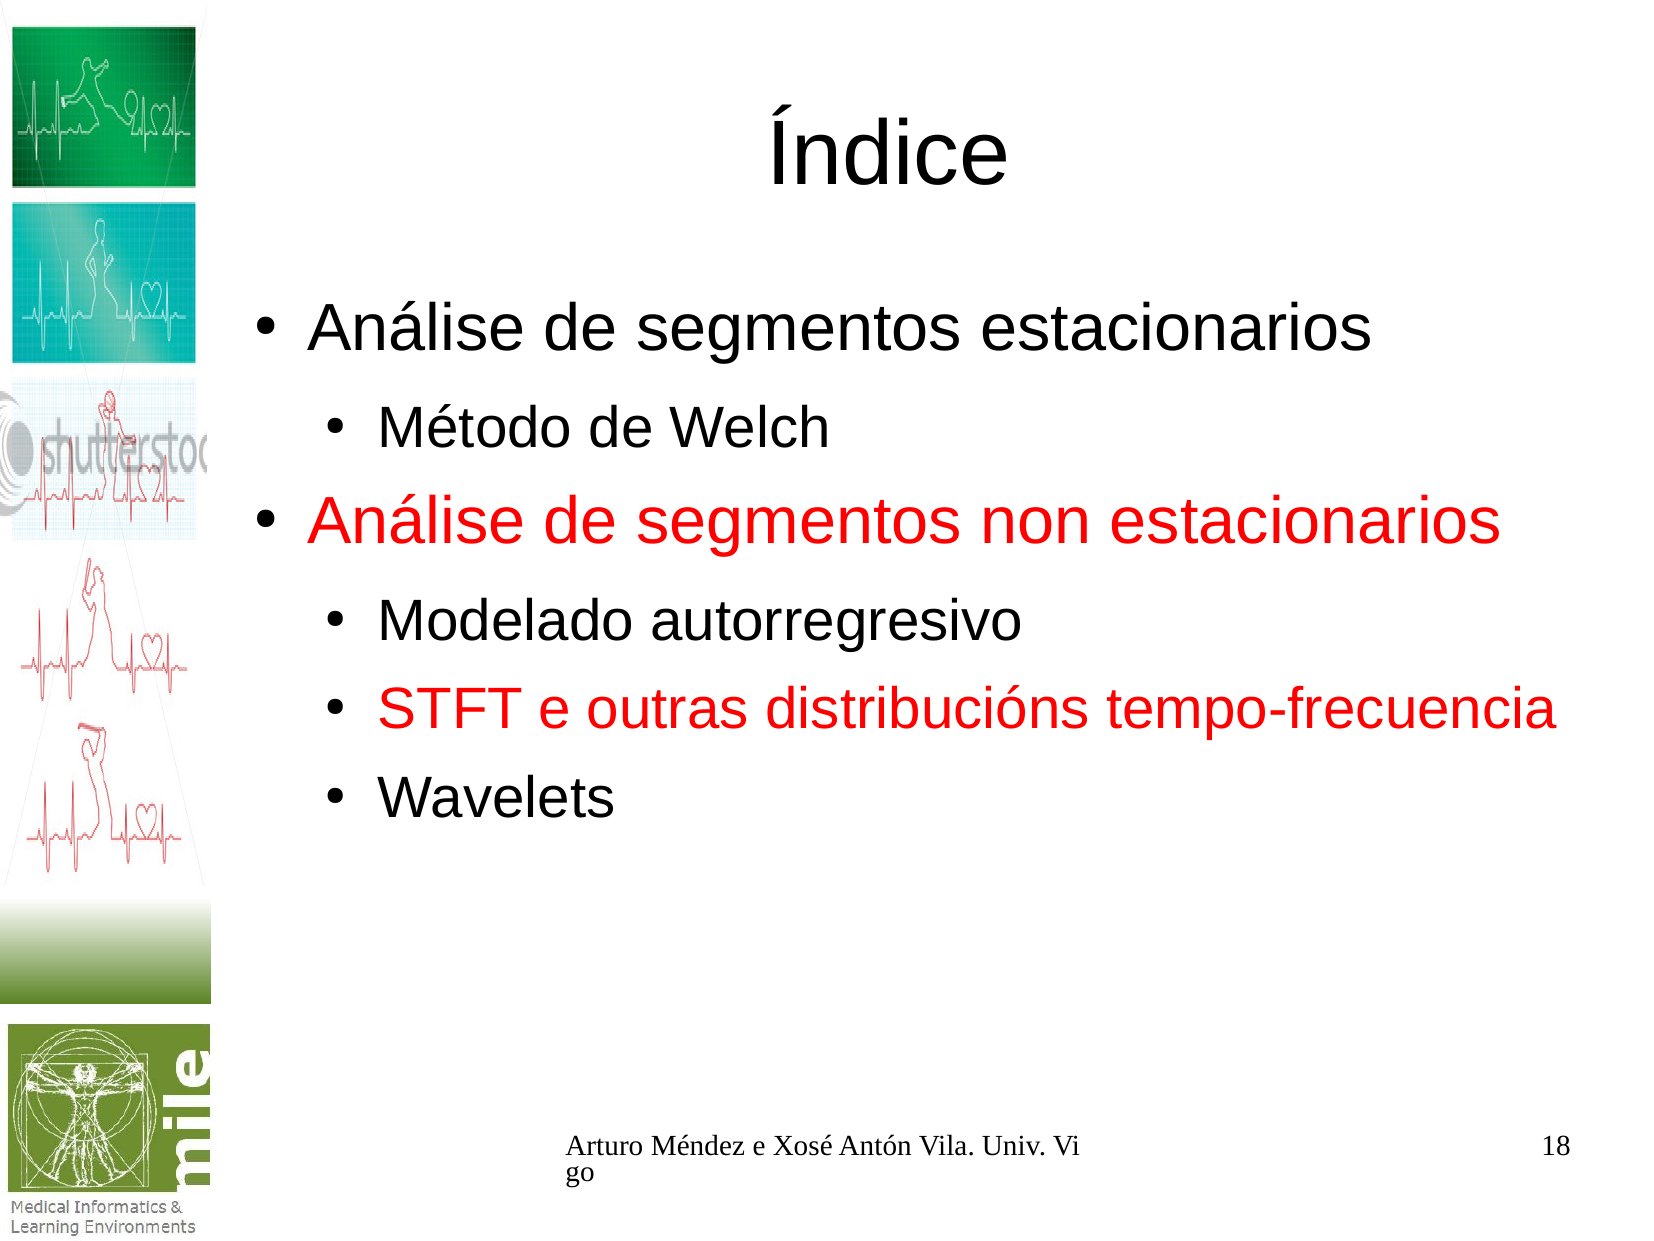

# Índice
Análise de segmentos estacionarios
Método de Welch
Análise de segmentos non estacionarios
Modelado autorregresivo
STFT e outras distribucións tempo-frecuencia
Wavelets
Arturo Méndez e Xosé Antón Vila. Univ. Vigo
18